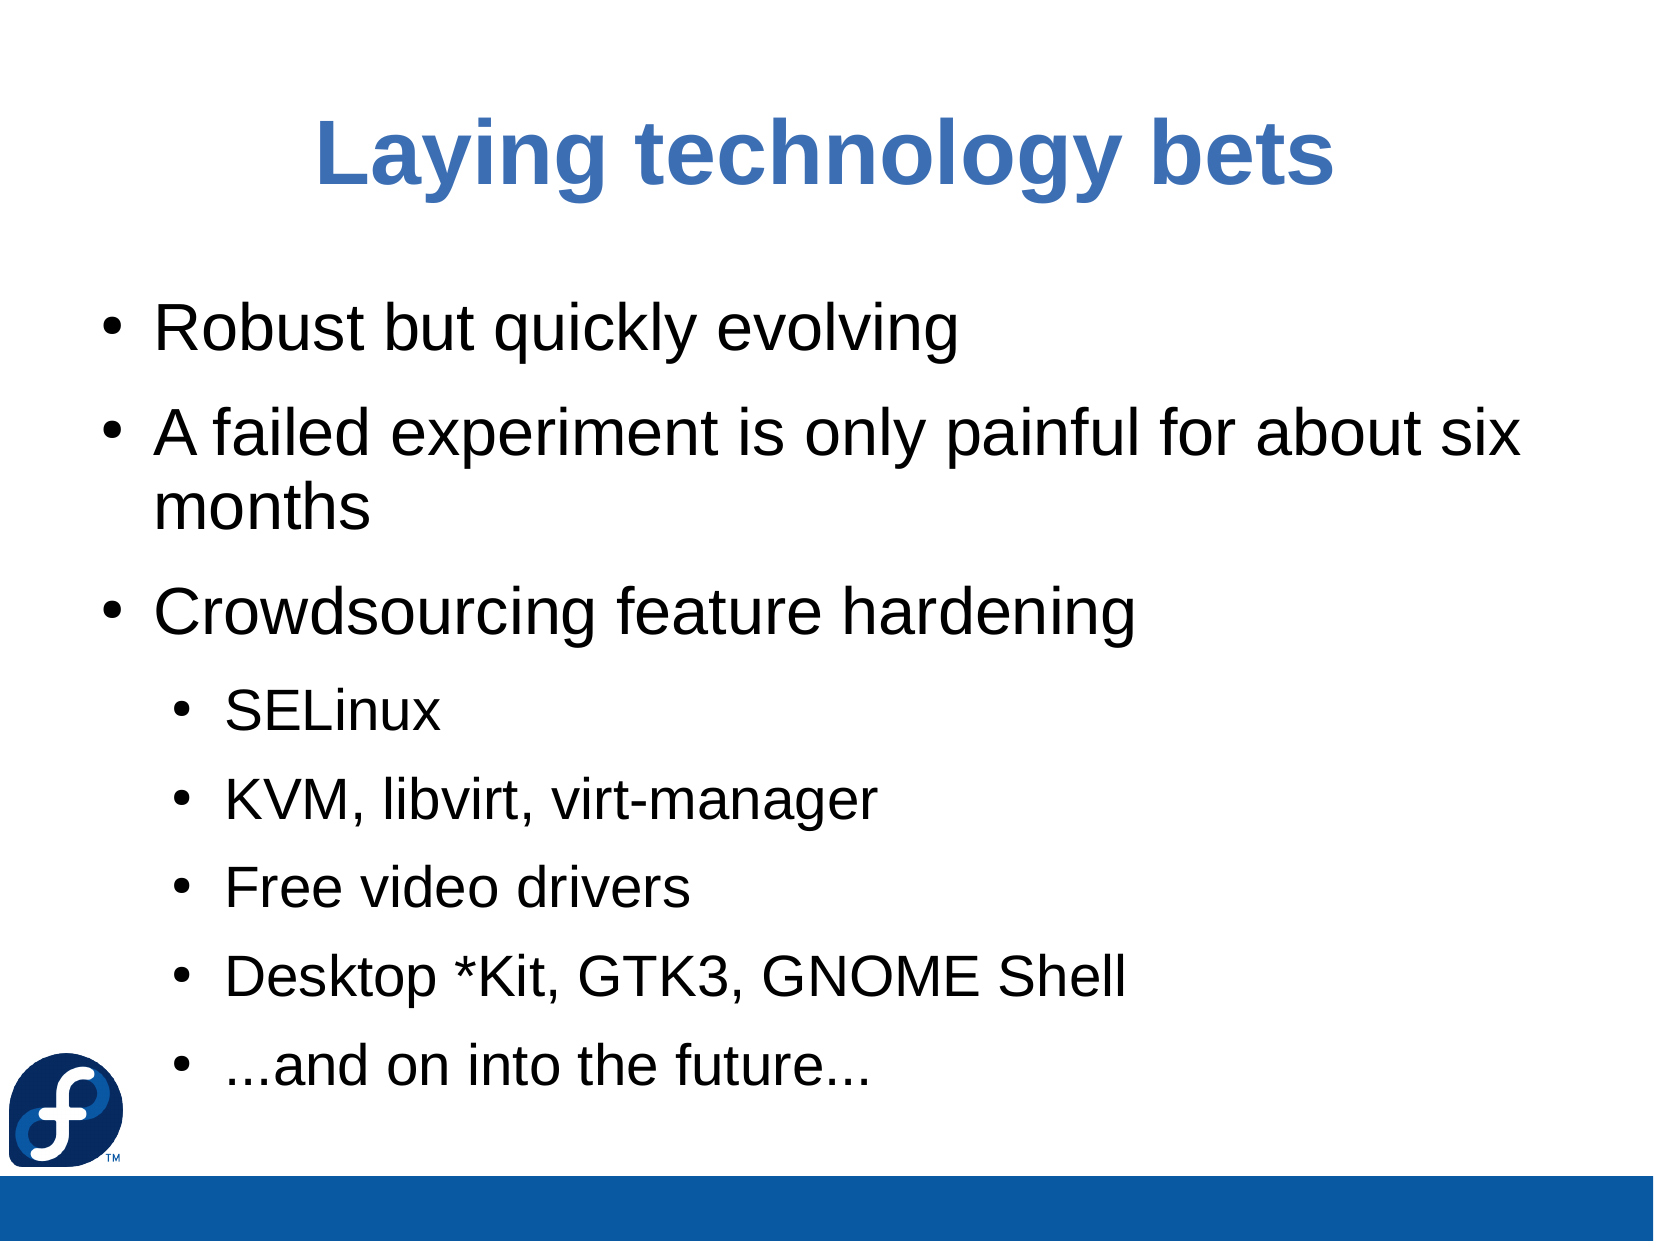

# Laying technology bets
Robust but quickly evolving
A failed experiment is only painful for about six months
Crowdsourcing feature hardening
SELinux
KVM, libvirt, virt-manager
Free video drivers
Desktop *Kit, GTK3, GNOME Shell
...and on into the future...